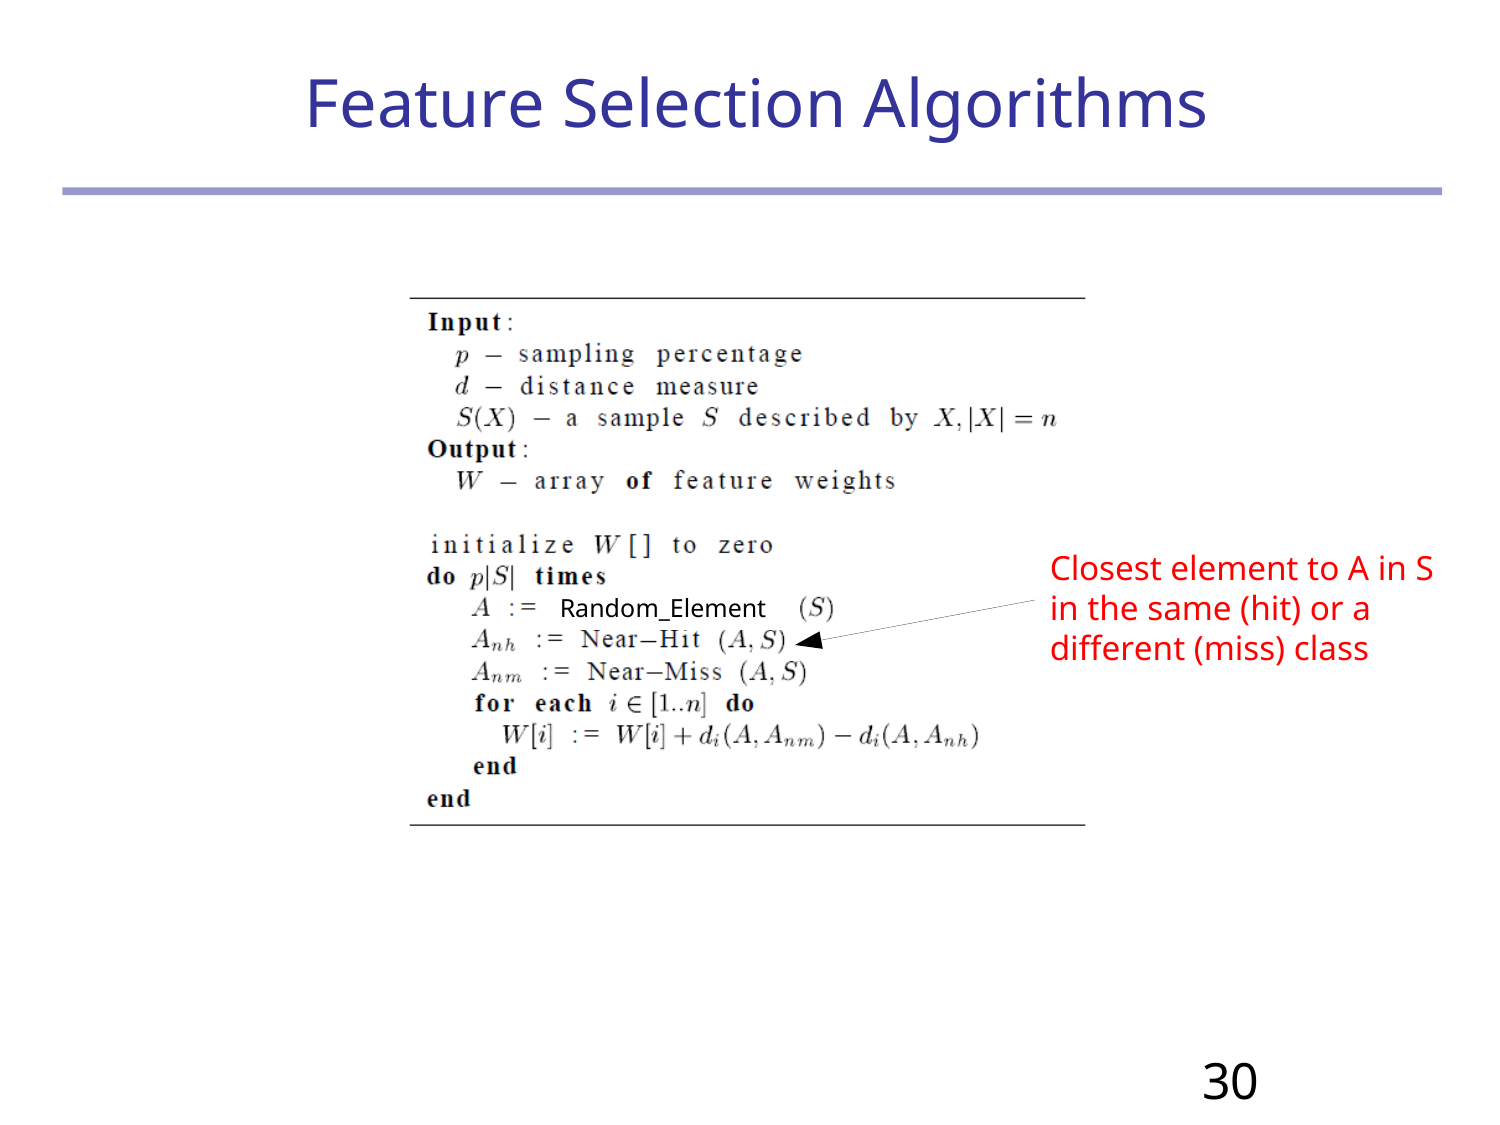

# Feature Selection Algorithms
Closest element to A in S in the same (hit) or a different (miss) class
Random_Element